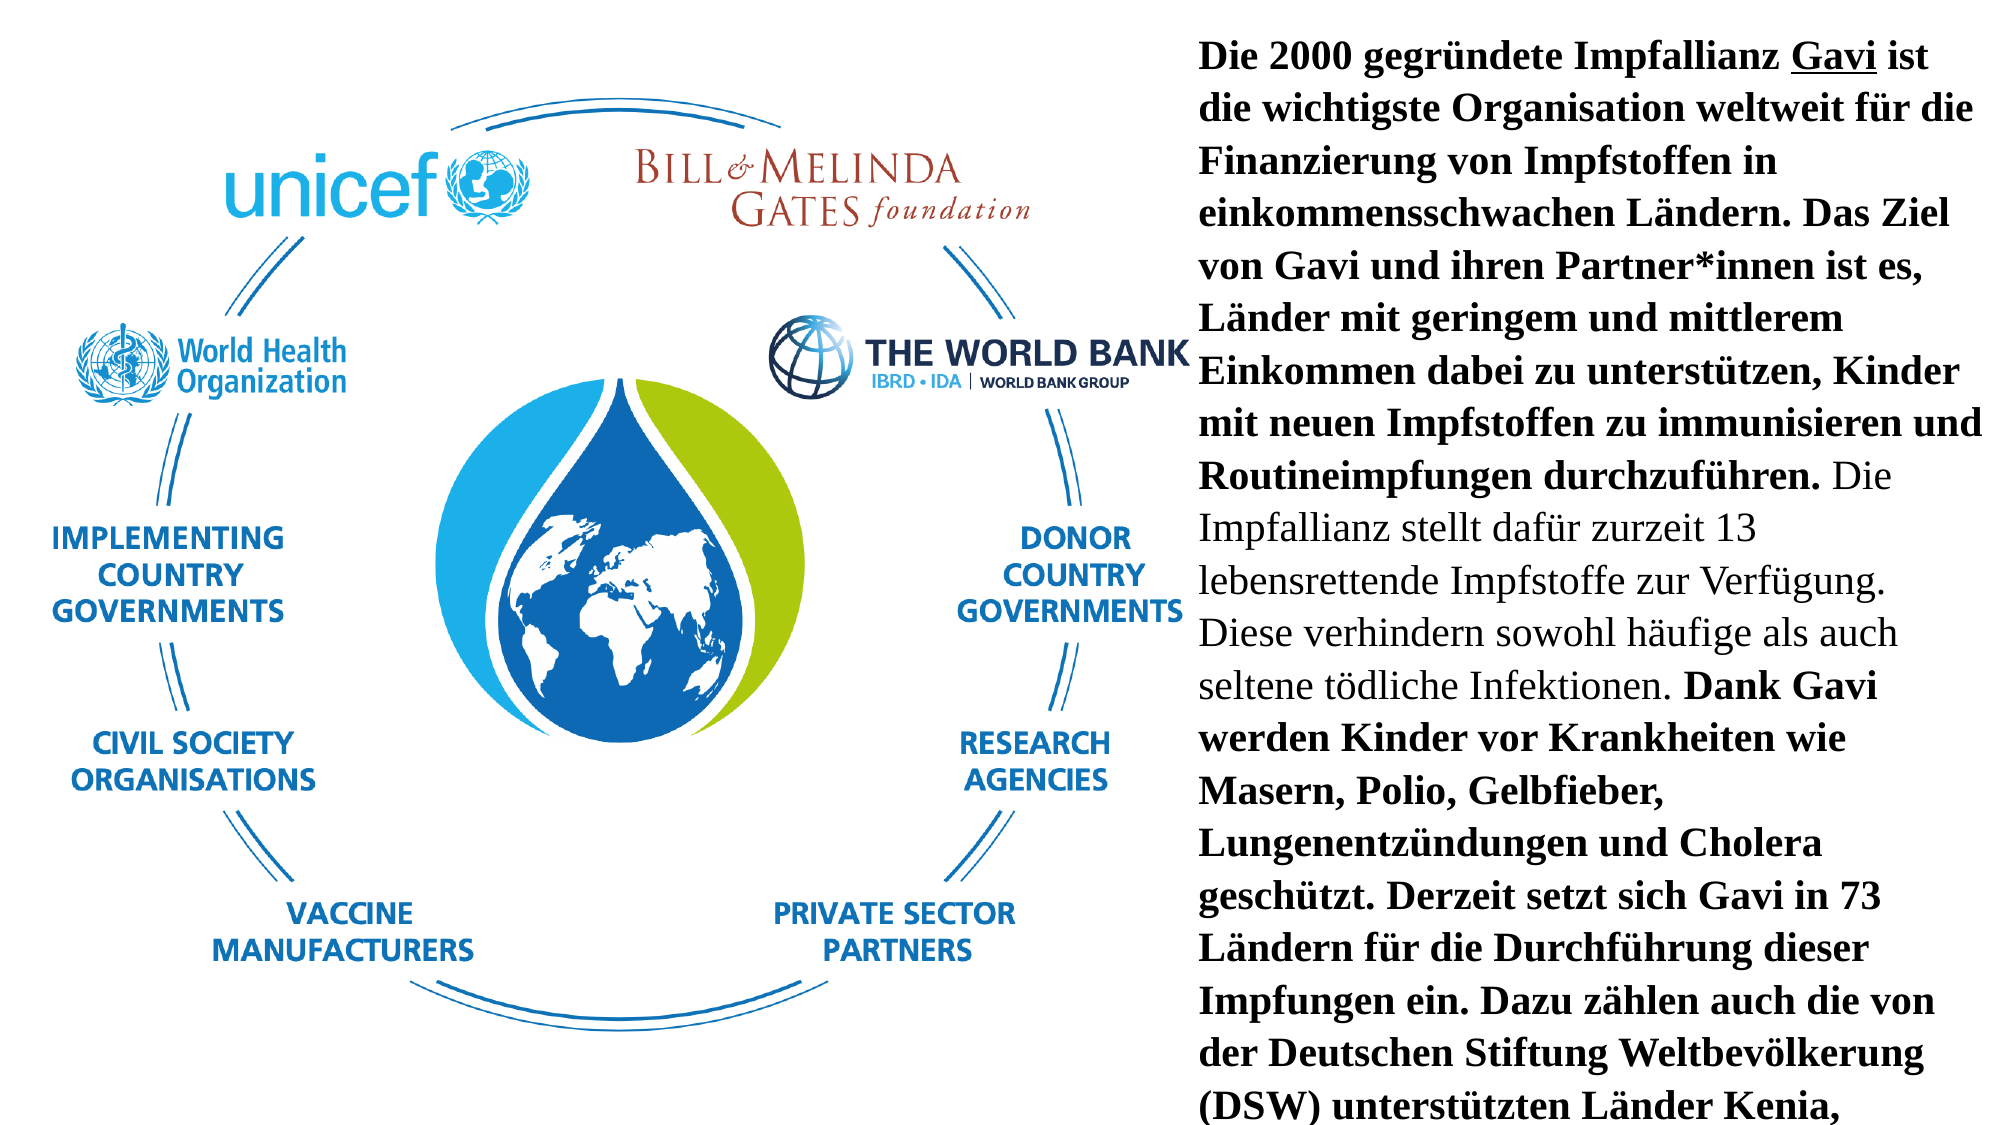

Die 2000 gegründete Impfallianz Gavi ist die wichtigste Organisation weltweit für die Finanzierung von Impfstoffen in einkommensschwachen Ländern. Das Ziel von Gavi und ihren Partner*innen ist es, Länder mit geringem und mittlerem Einkommen dabei zu unterstützen, Kinder mit neuen Impfstoffen zu immunisieren und Routineimpfungen durchzuführen. Die Impfallianz stellt dafür zurzeit 13 lebensrettende Impfstoffe zur Verfügung. Diese verhindern sowohl häufige als auch seltene tödliche Infektionen. Dank Gavi werden Kinder vor Krankheiten wie Masern, Polio, Gelbfieber, Lungenentzündungen und Cholera geschützt. Derzeit setzt sich Gavi in 73 Ländern für die Durchführung dieser Impfungen ein. Dazu zählen auch die von der Deutschen Stiftung Weltbevölkerung (DSW) unterstützten Länder Kenia, Uganda, Tansania und Äthiopien.